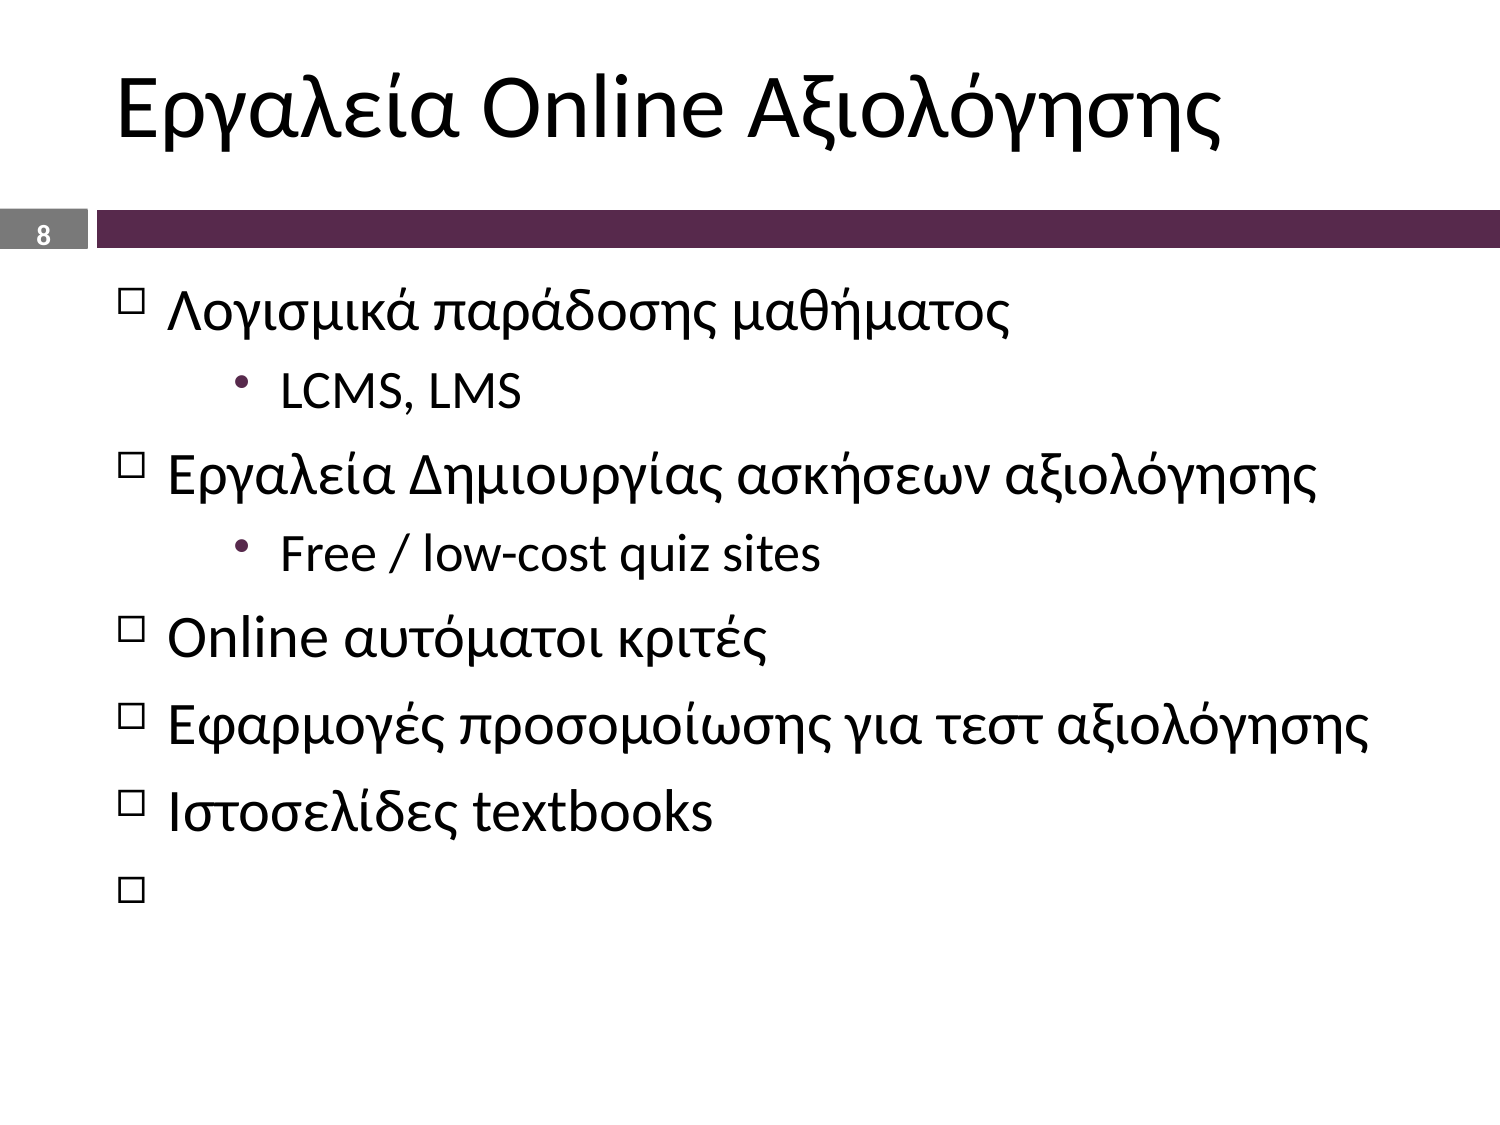

# Εργαλεία Online Αξιολόγησης
Λογισμικά παράδοσης μαθήματος
LCMS, LMS
Εργαλεία Δημιουργίας ασκήσεων αξιολόγησης
Free / low-cost quiz sites
Online αυτόματοι κριτές
Εφαρμογές προσομοίωσης για τεστ αξιολόγησης
Ιστοσελίδες textbooks